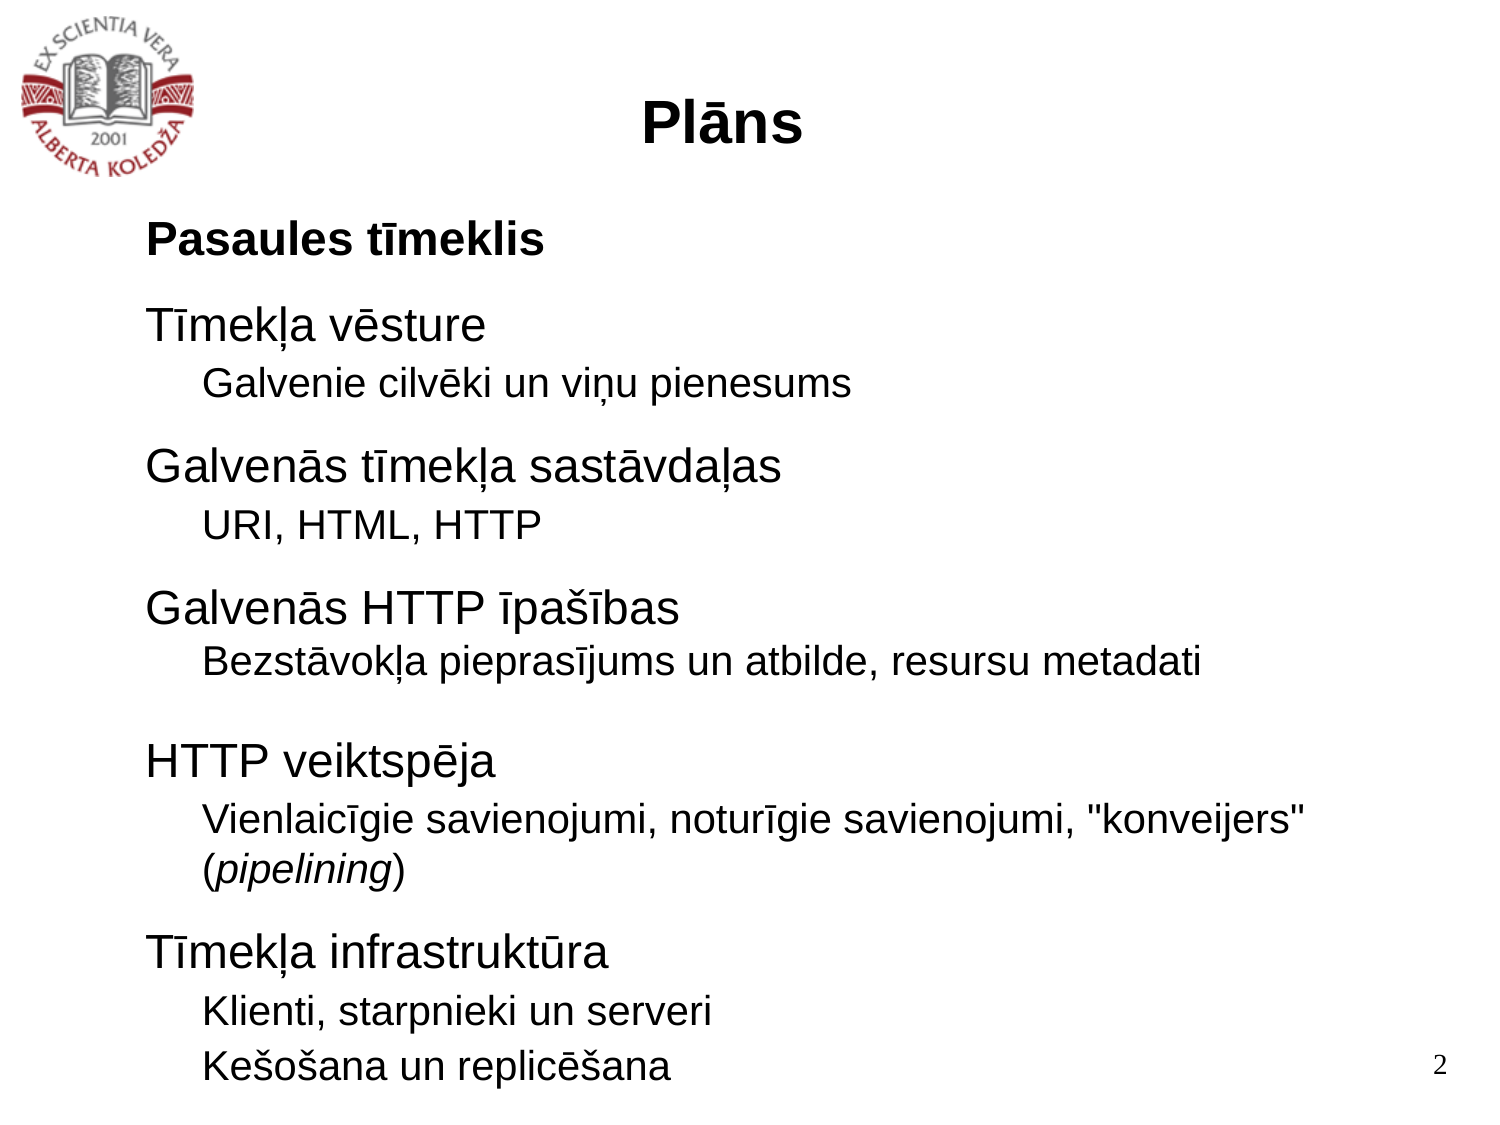

# Plāns
Pasaules tīmeklis
Tīmekļa vēsture
Galvenie cilvēki un viņu pienesums
Galvenās tīmekļa sastāvdaļas
URI, HTML, HTTP
Galvenās HTTP īpašības
Bezstāvokļa pieprasījums un atbilde, resursu metadati
HTTP veiktspēja
Vienlaicīgie savienojumi, noturīgie savienojumi, "konveijers" (pipelining)
Tīmekļa infrastruktūra
Klienti, starpnieki un serveri
Kešošana un replicēšana
1